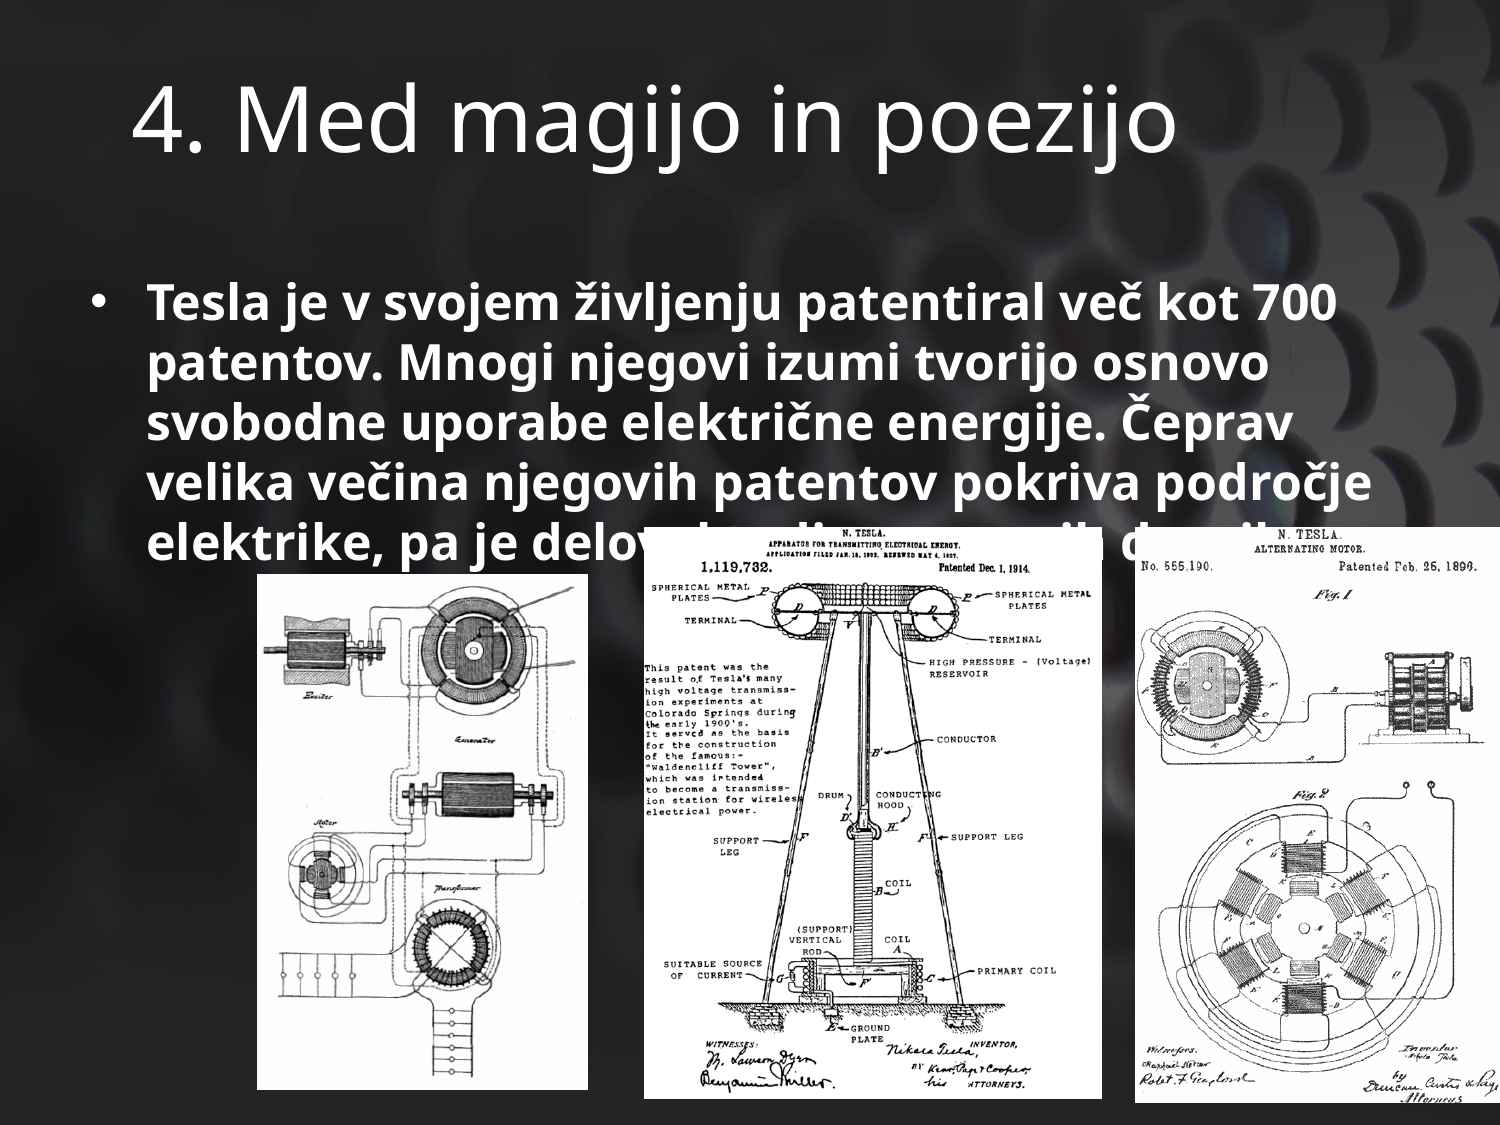

# 4. Med magijo in poezijo
Tesla je v svojem življenju patentiral več kot 700 patentov. Mnogi njegovi izumi tvorijo osnovo svobodne uporabe električne energije. Čeprav velika večina njegovih patentov pokriva področje elektrike, pa je deloval tudi na mnogih drugih.